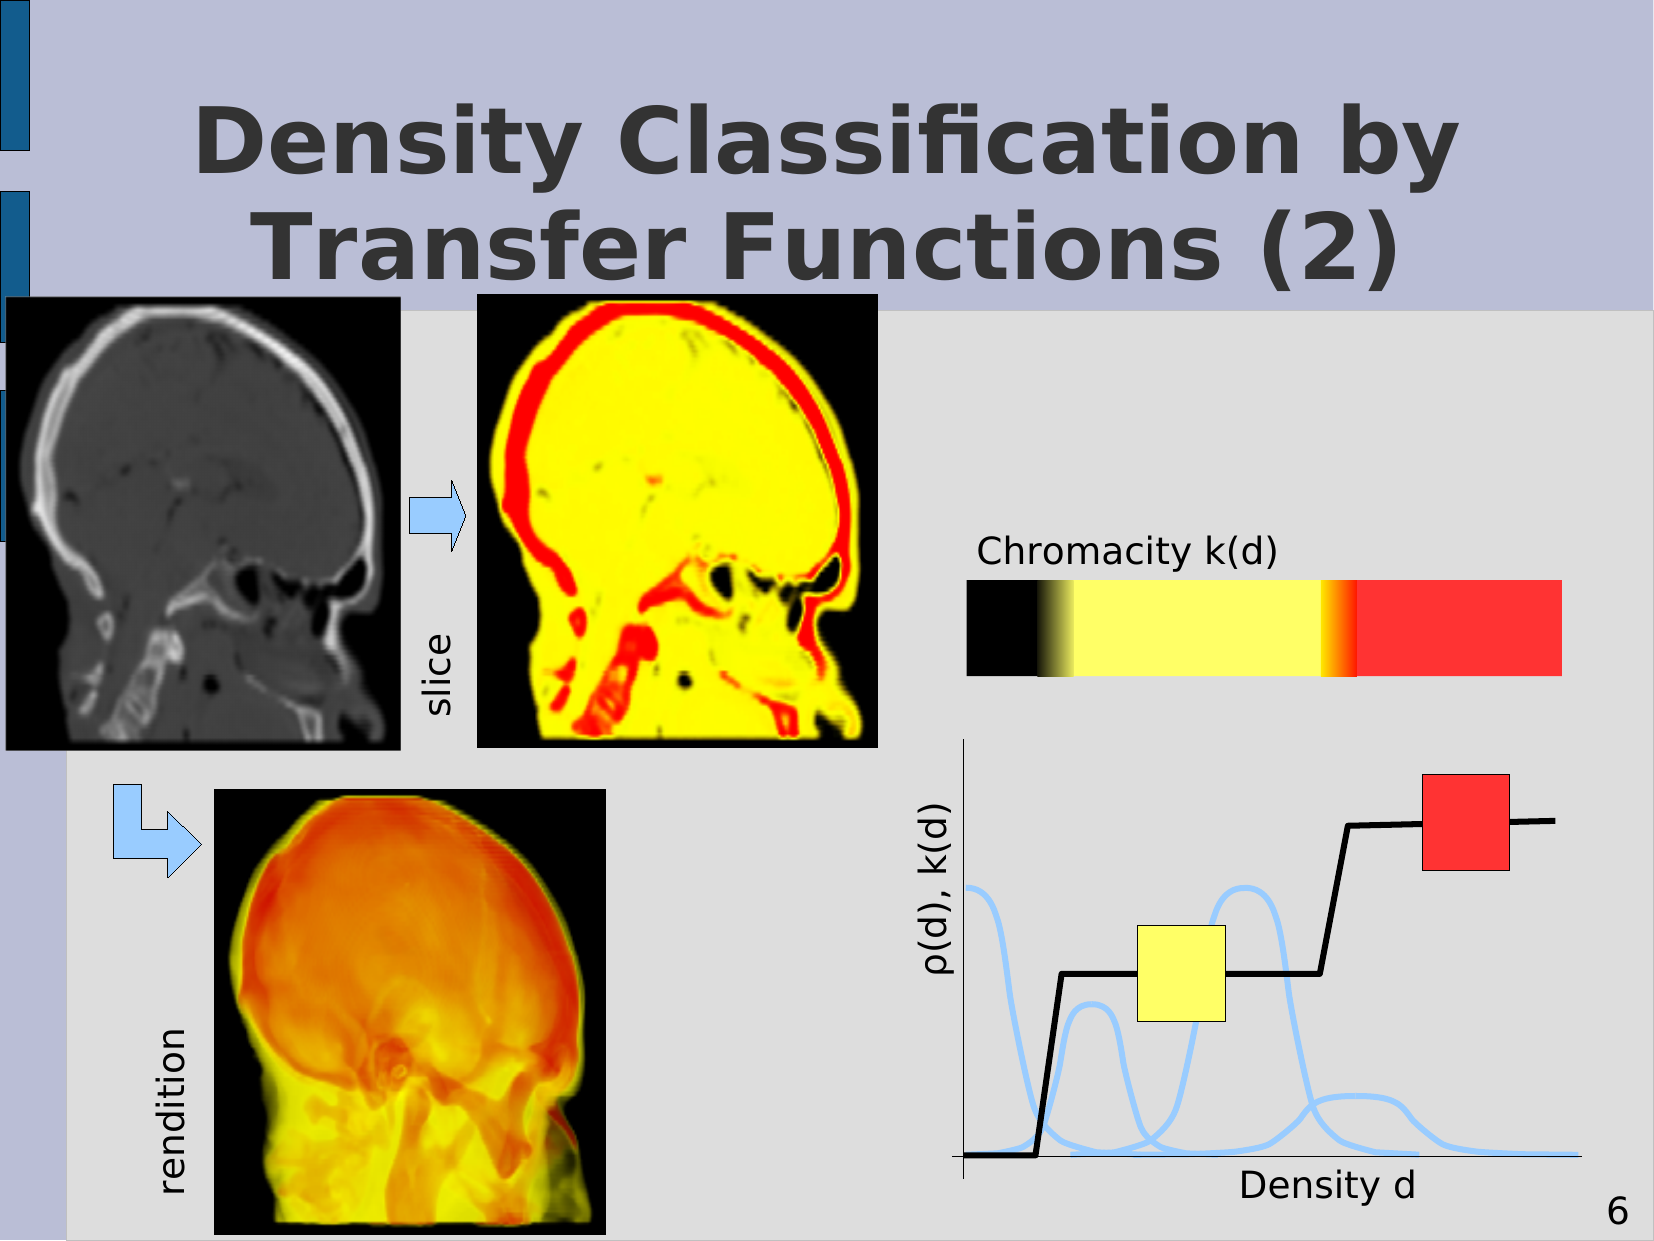

# Density Classification by Transfer Functions (2)
Chromacity k(d)
slice
ρ(d), k(d)
rendition
Density d